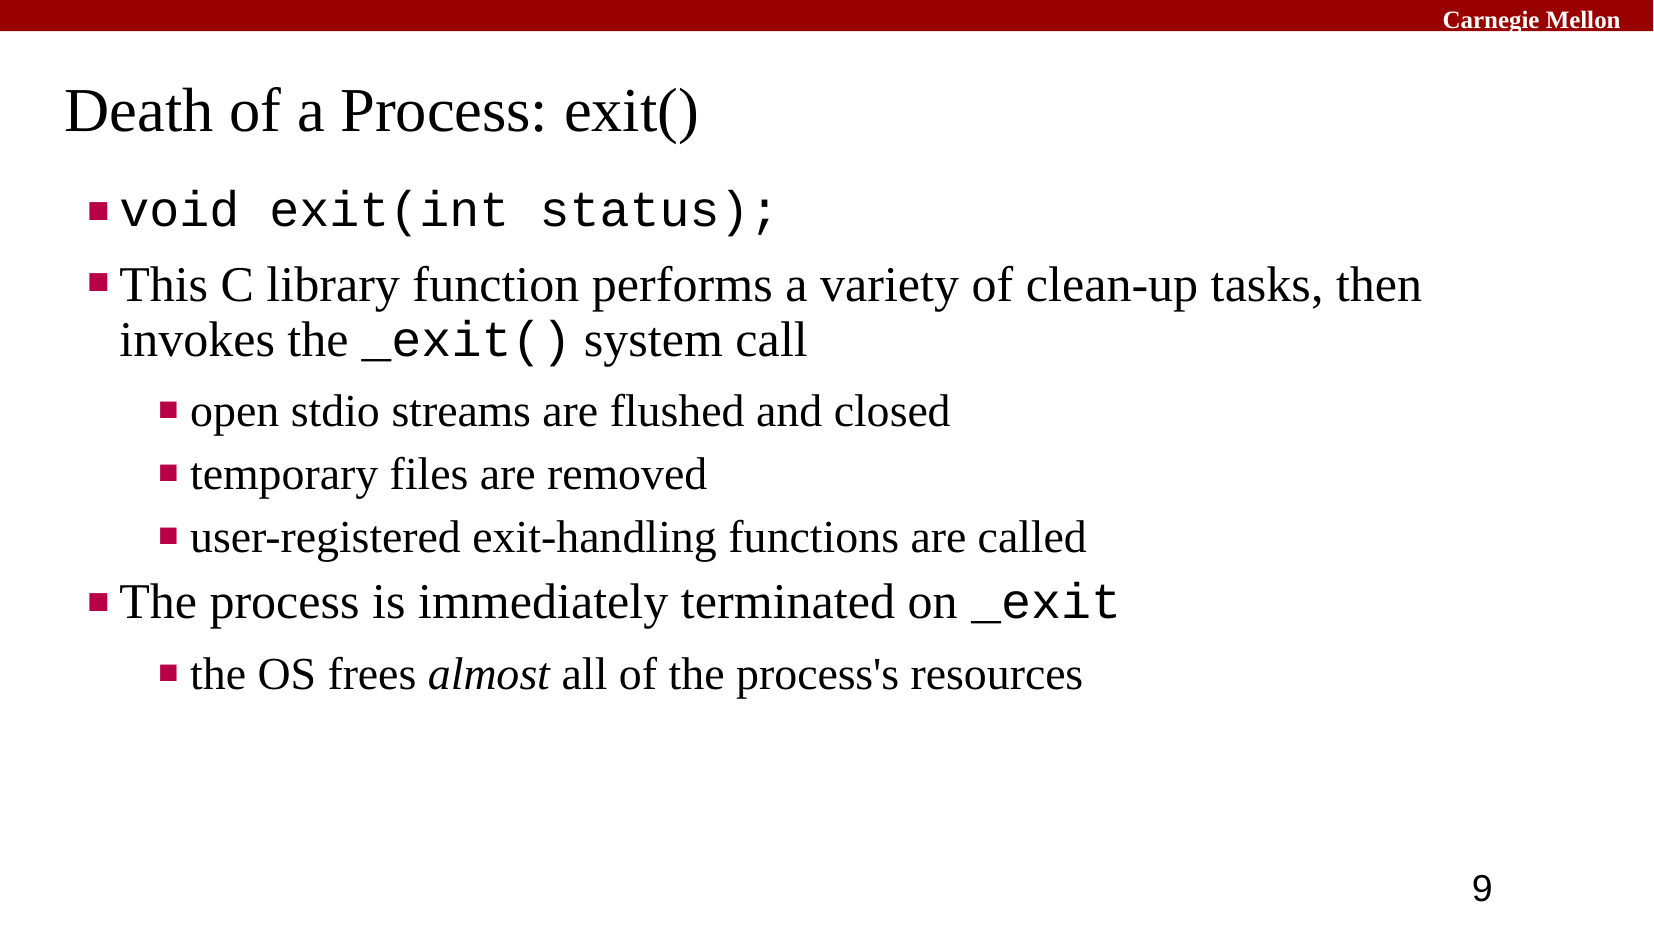

# Death of a Process: exit()
void exit(int status);
This C library function performs a variety of clean-up tasks, then invokes the _exit() system call
open stdio streams are flushed and closed
temporary files are removed
user-registered exit-handling functions are called
The process is immediately terminated on _exit
the OS frees almost all of the process's resources